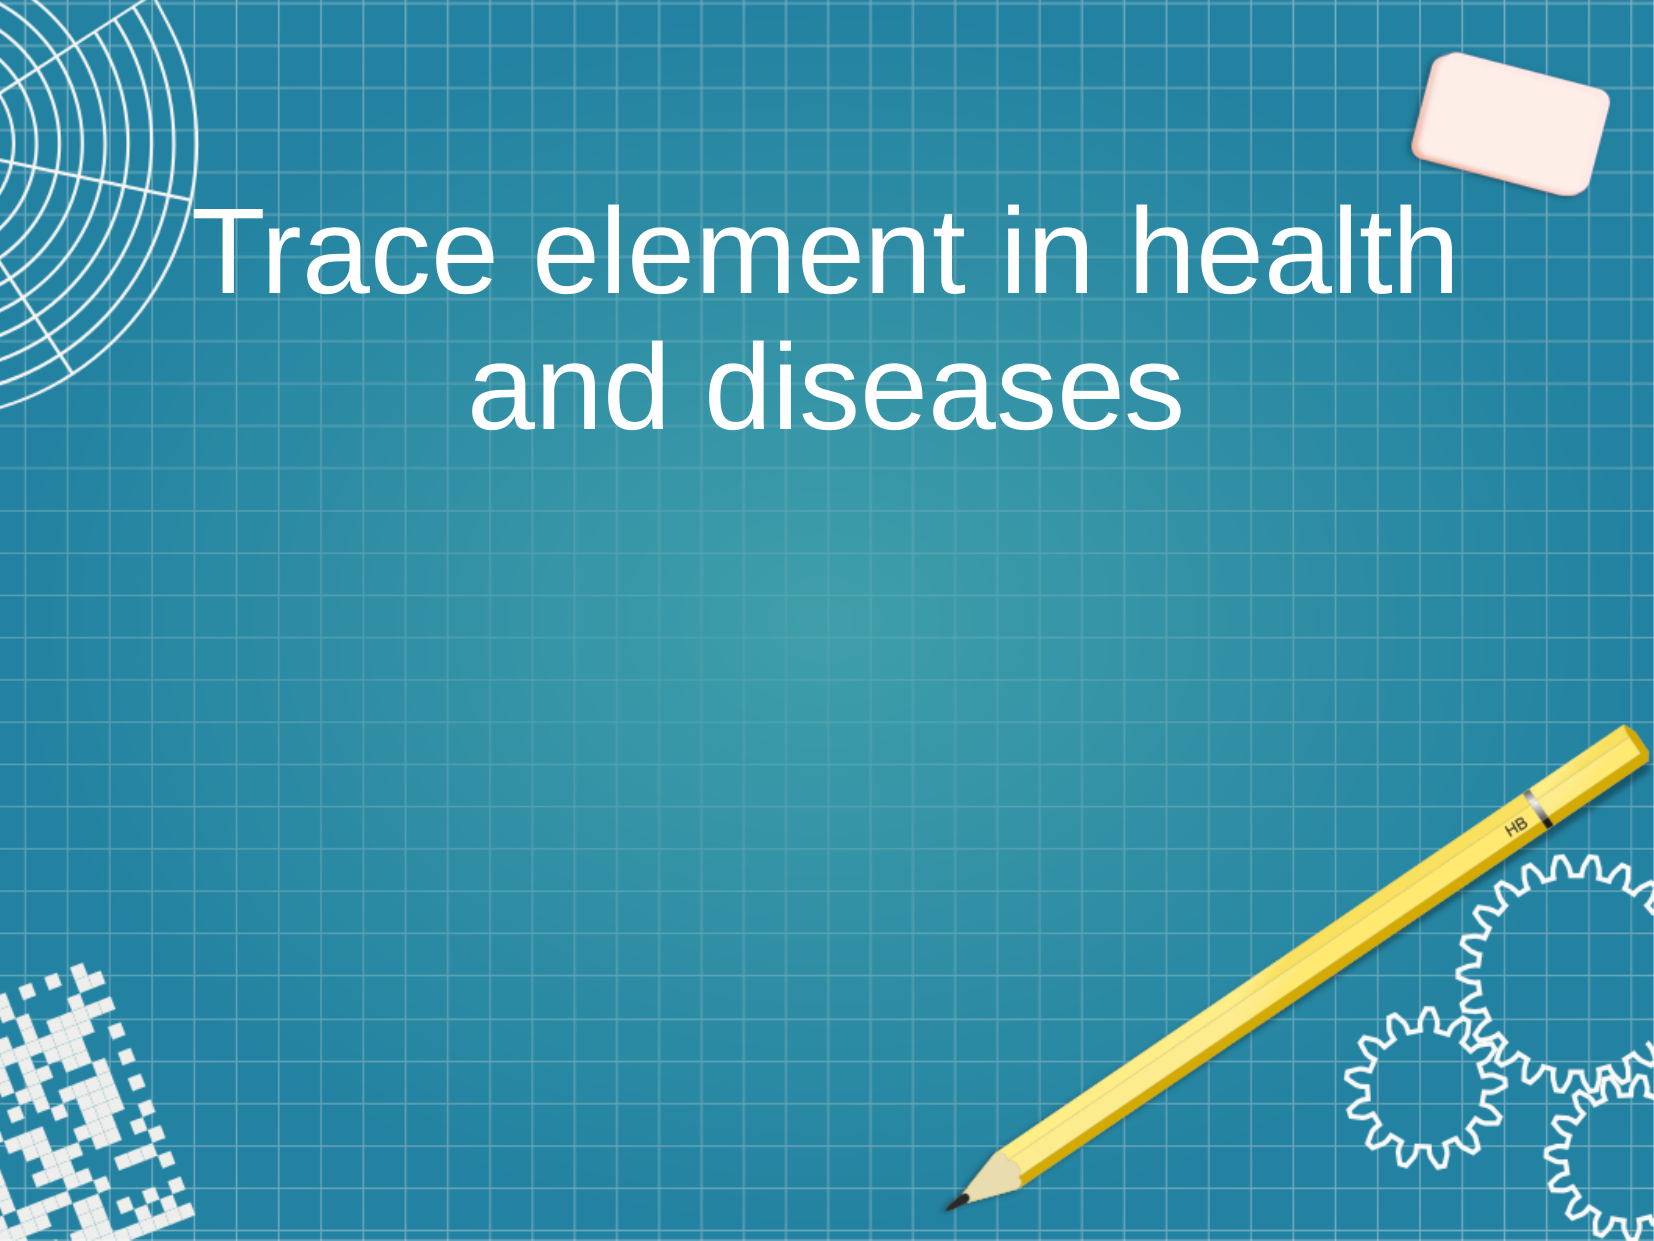

# Trace element in health and diseases